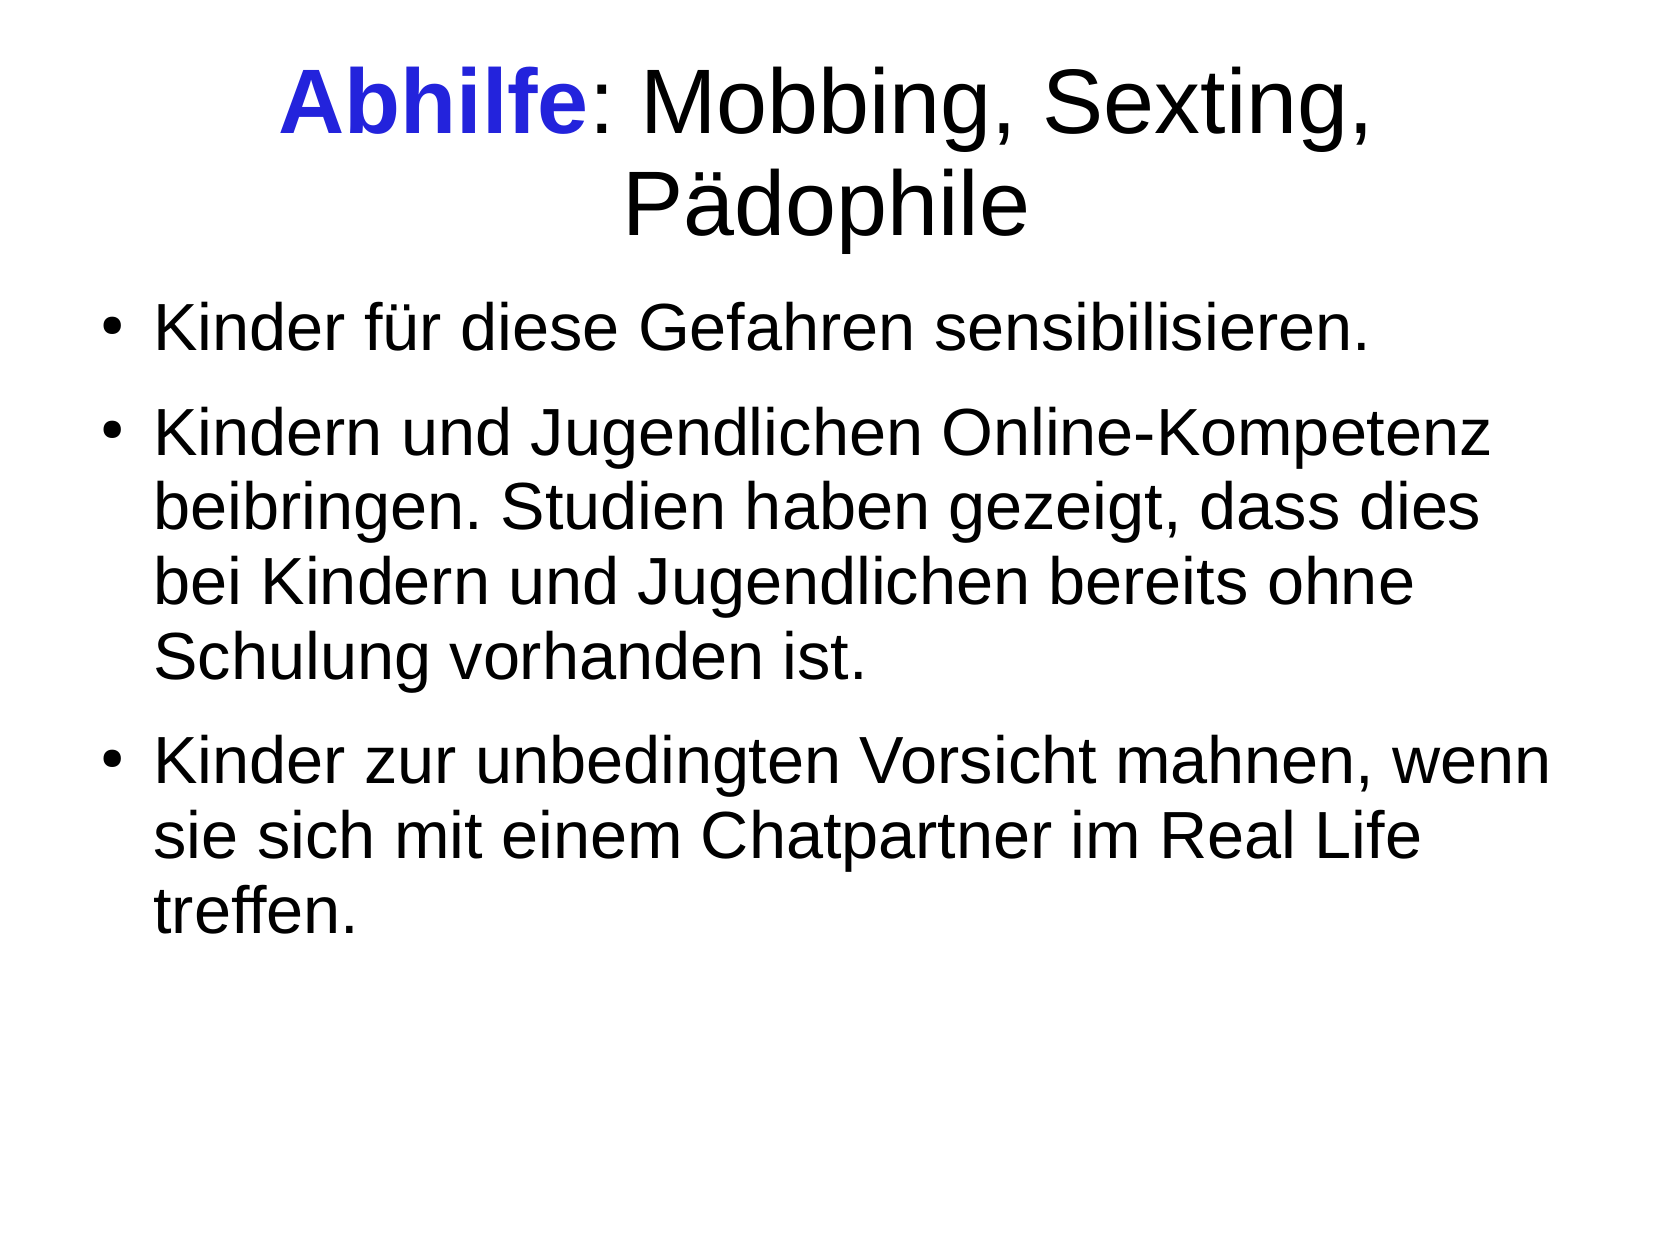

# Abhilfe: Mobbing, Sexting, Pädophile
Kinder für diese Gefahren sensibilisieren.
Kindern und Jugendlichen Online-Kompetenz beibringen. Studien haben gezeigt, dass dies bei Kindern und Jugendlichen bereits ohne Schulung vorhanden ist.
Kinder zur unbedingten Vorsicht mahnen, wenn sie sich mit einem Chatpartner im Real Life treffen.